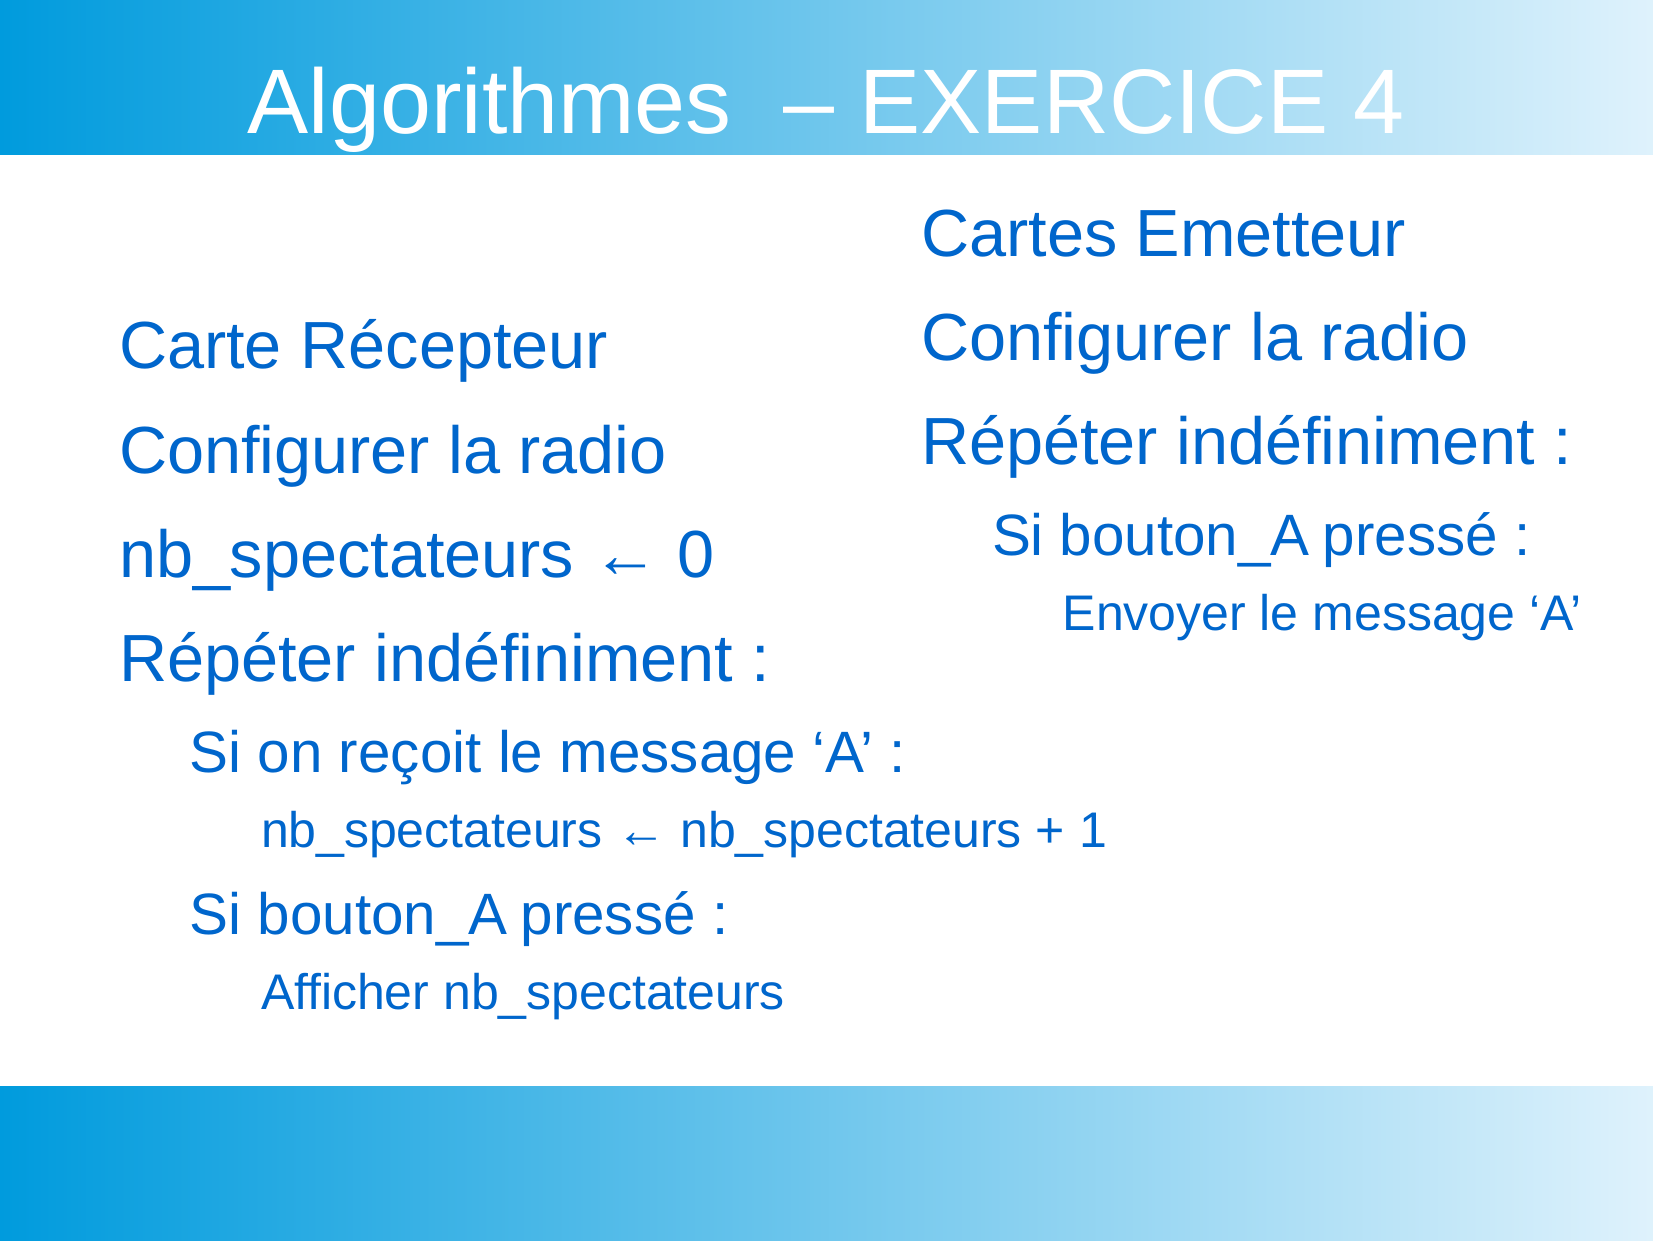

# Algorithmes – EXERCICE 4
Cartes Emetteur
Configurer la radio
Répéter indéfiniment :
Si bouton_A pressé :
Envoyer le message ‘A’
Carte Récepteur
Configurer la radio
nb_spectateurs ← 0
Répéter indéfiniment :
Si on reçoit le message ‘A’ :
nb_spectateurs ← nb_spectateurs + 1
Si bouton_A pressé :
Afficher nb_spectateurs